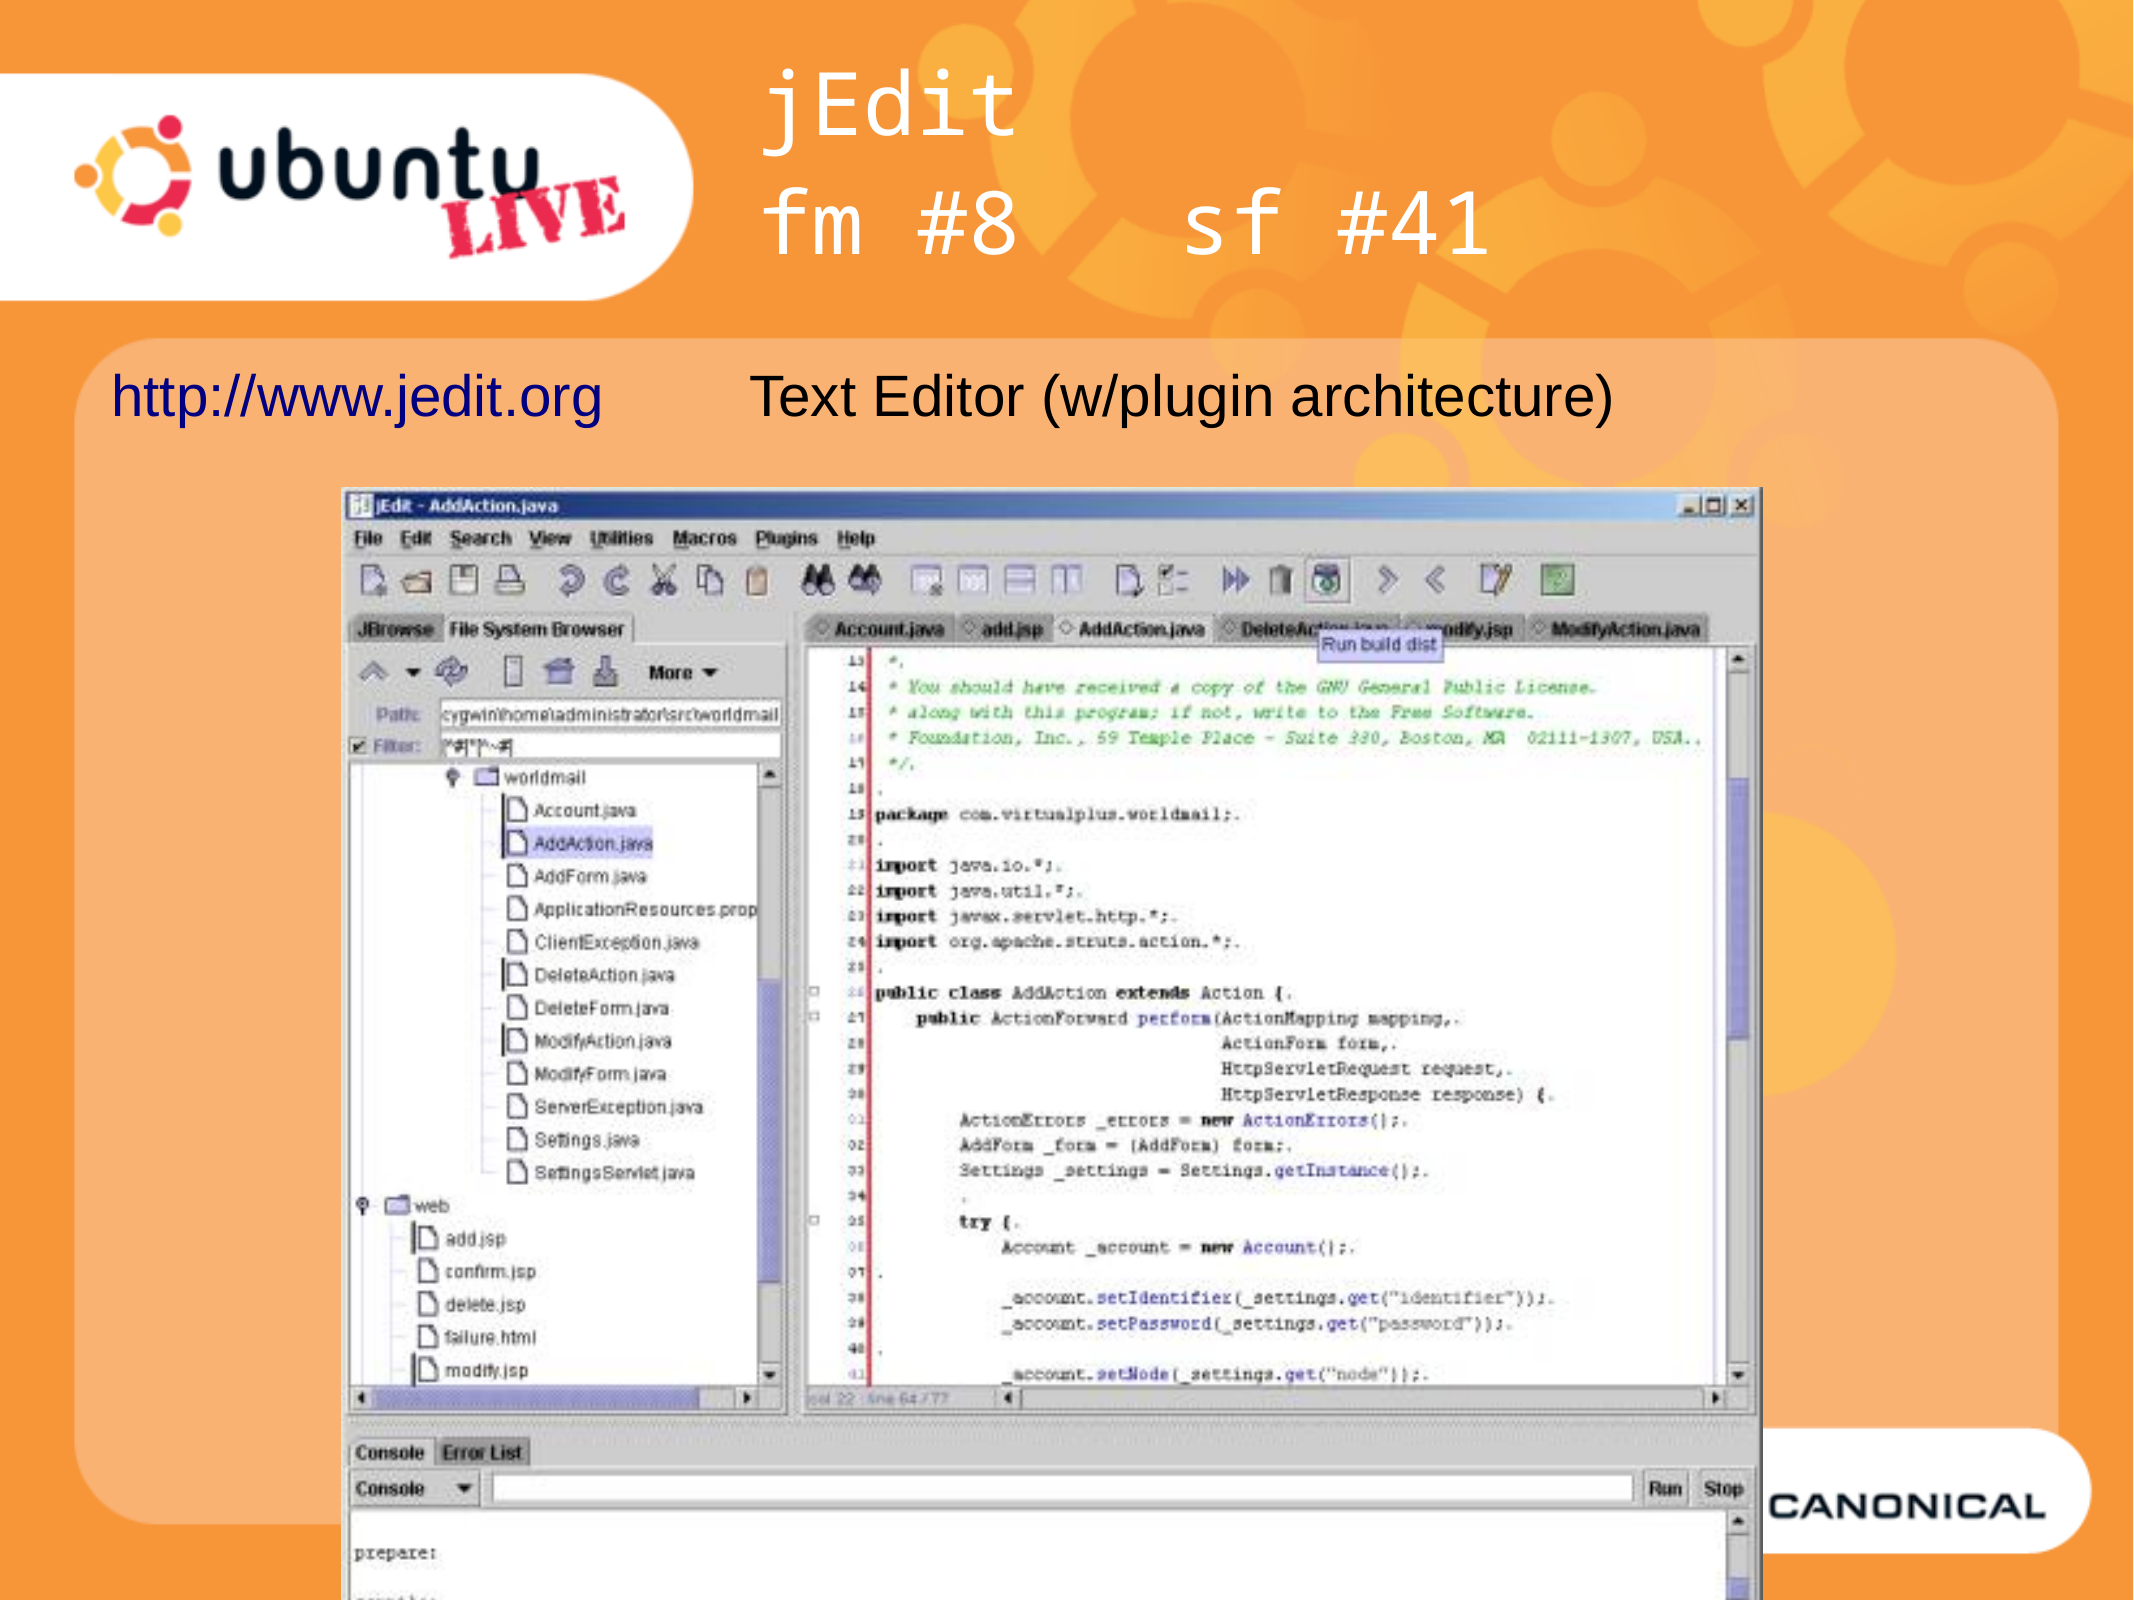

jEdit
fm #8 sf #41
# http://www.jedit.org Text Editor (w/plugin architecture)